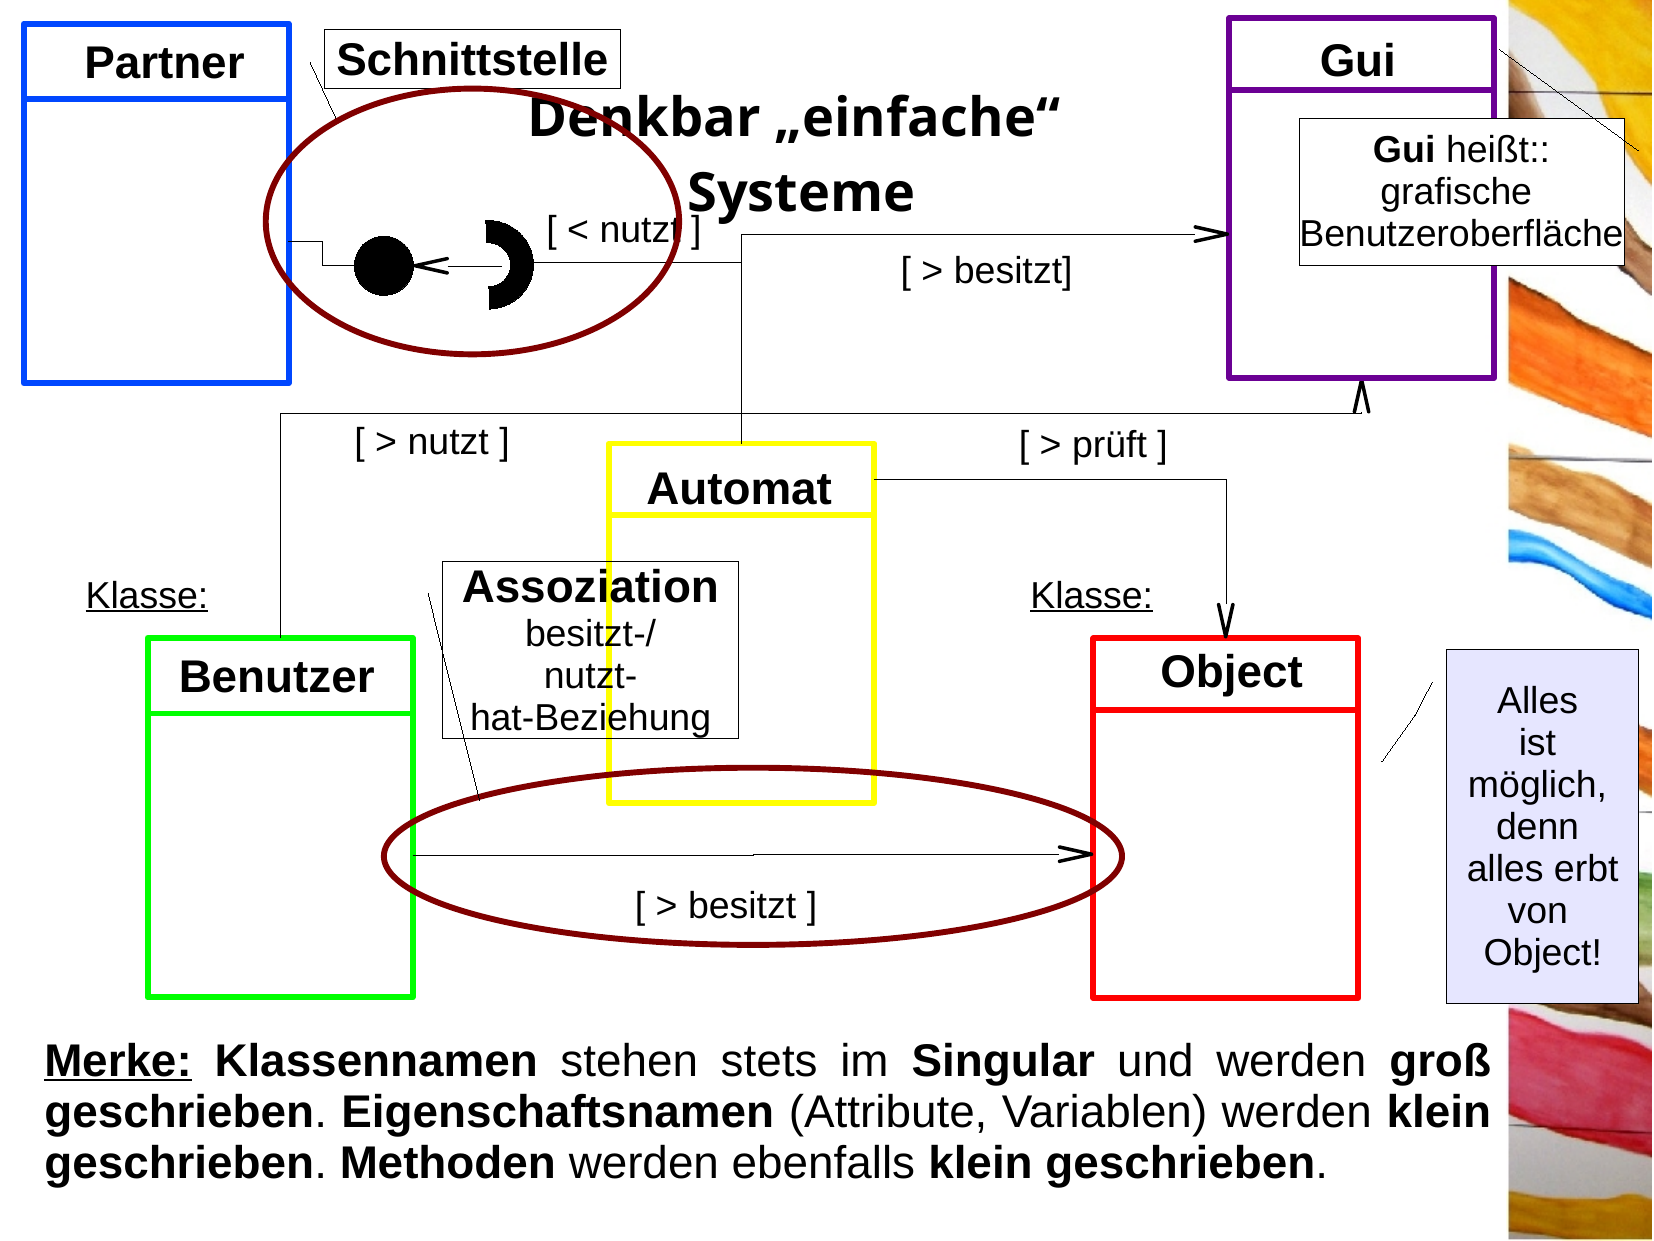

Gui
Partner
Schnittstelle
# Denkbar „einfache“ Systeme
Gui heißt::
grafische
Benutzeroberfläche
[ < nutzt ]
[ > besitzt]
[ > nutzt ]
[ > prüft ]
Automat
Assoziation
besitzt-/
nutzt-
hat-Beziehung
Klasse:
Klasse:
Object
Benutzer
Alles
ist
möglich,
denn
alles erbt
von
Object!
[ > besitzt ]
Merke: Klassennamen stehen stets im Singular und werden groß geschrieben. Eigenschaftsnamen (Attribute, Variablen) werden klein geschrieben. Methoden werden ebenfalls klein geschrieben.